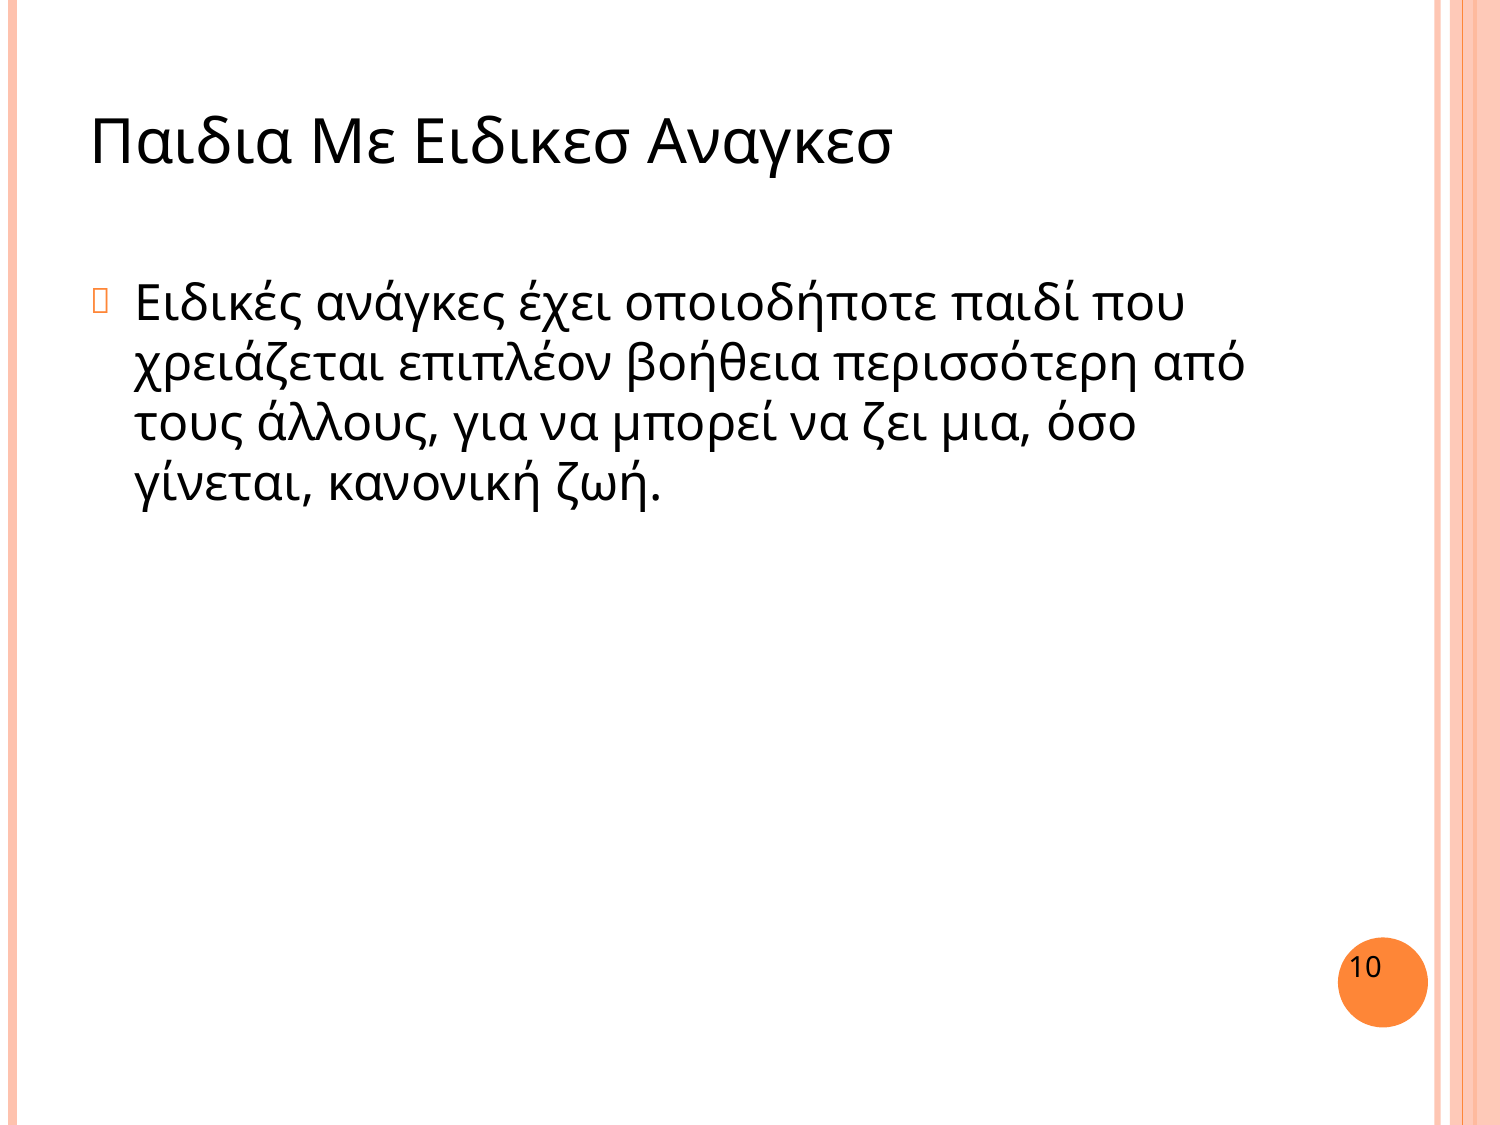

# Παιδια Με Ειδικεσ Αναγκεσ
Ειδικές ανάγκες έχει οποιοδήποτε παιδί που χρειάζεται επιπλέον βοήθεια περισσότερη από τους άλλους, για να μπορεί να ζει μια, όσο γίνεται, κανονική ζωή.